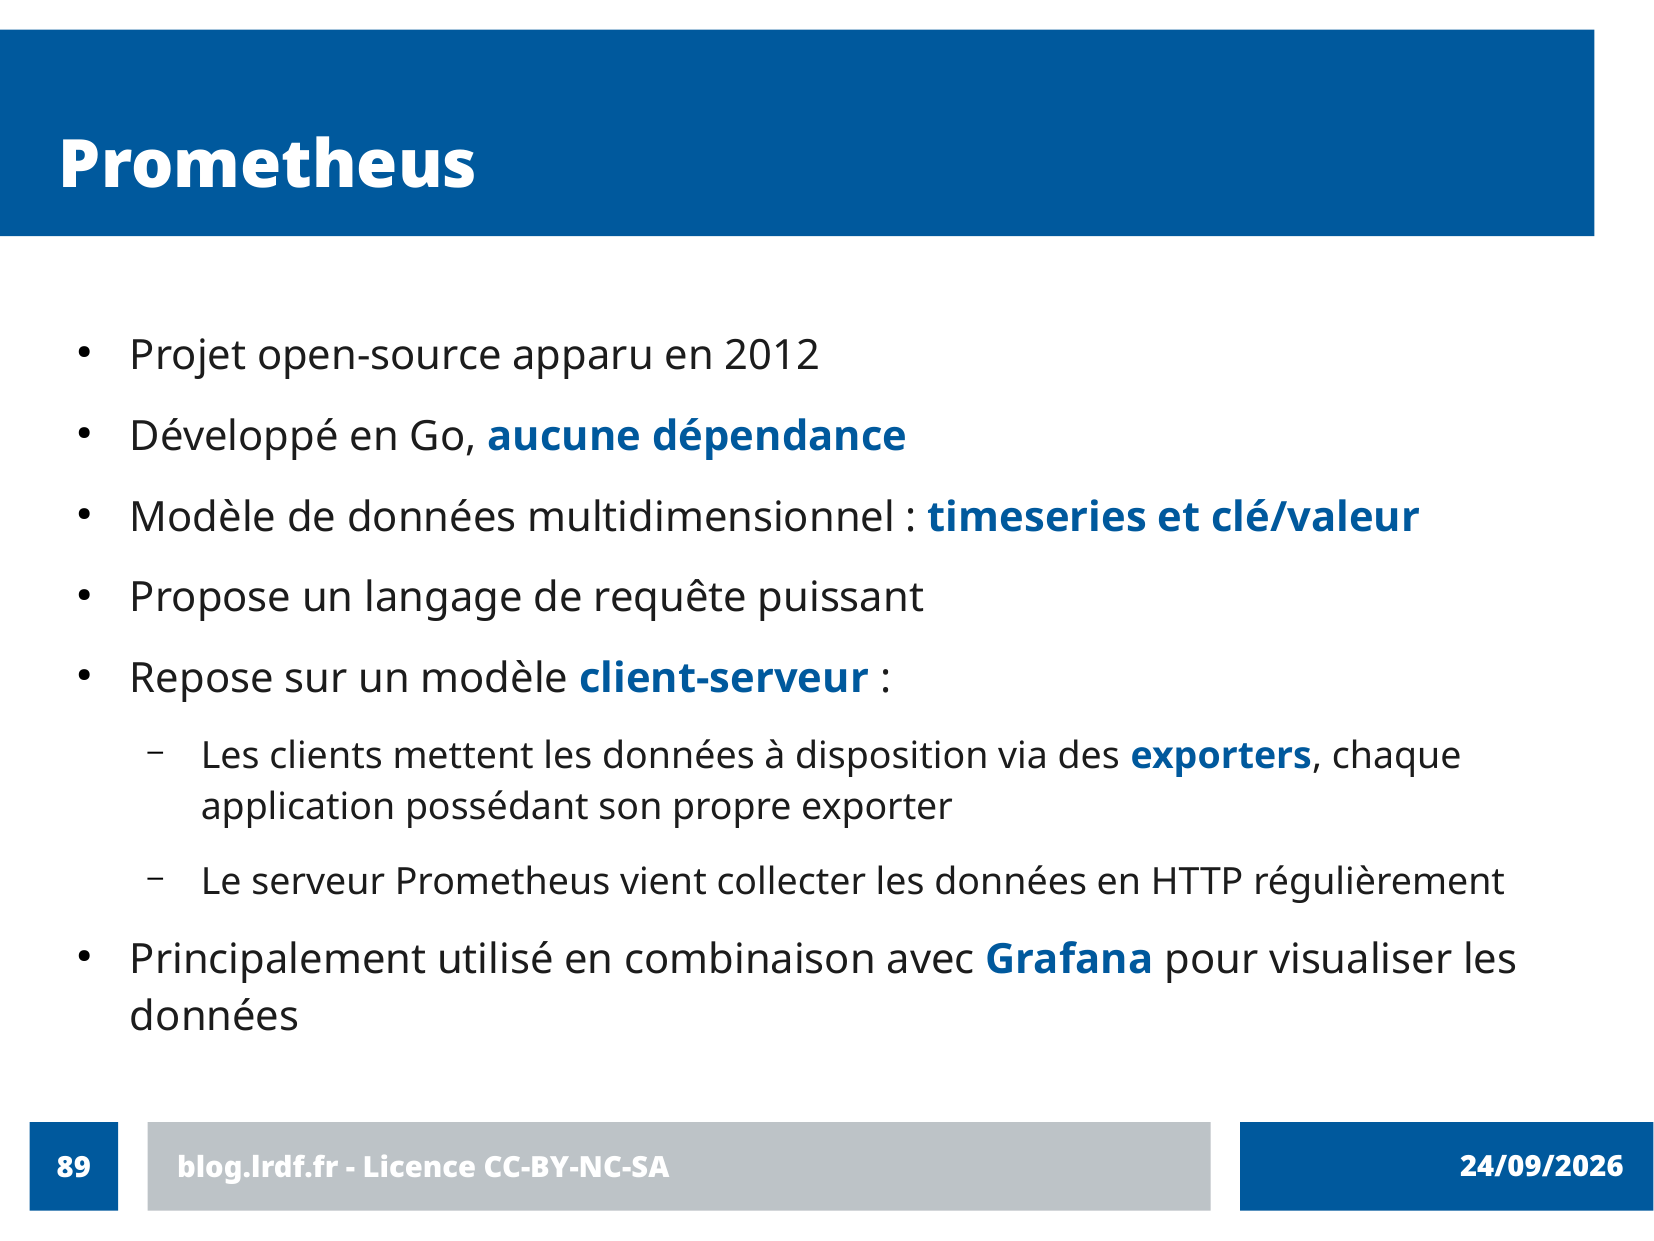

# Prometheus
Projet open-source apparu en 2012
Développé en Go, aucune dépendance
Modèle de données multidimensionnel : timeseries et clé/valeur
Propose un langage de requête puissant
Repose sur un modèle client-serveur :
Les clients mettent les données à disposition via des exporters, chaque application possédant son propre exporter
Le serveur Prometheus vient collecter les données en HTTP régulièrement
Principalement utilisé en combinaison avec Grafana pour visualiser les données
89
blog.lrdf.fr - Licence CC-BY-NC-SA